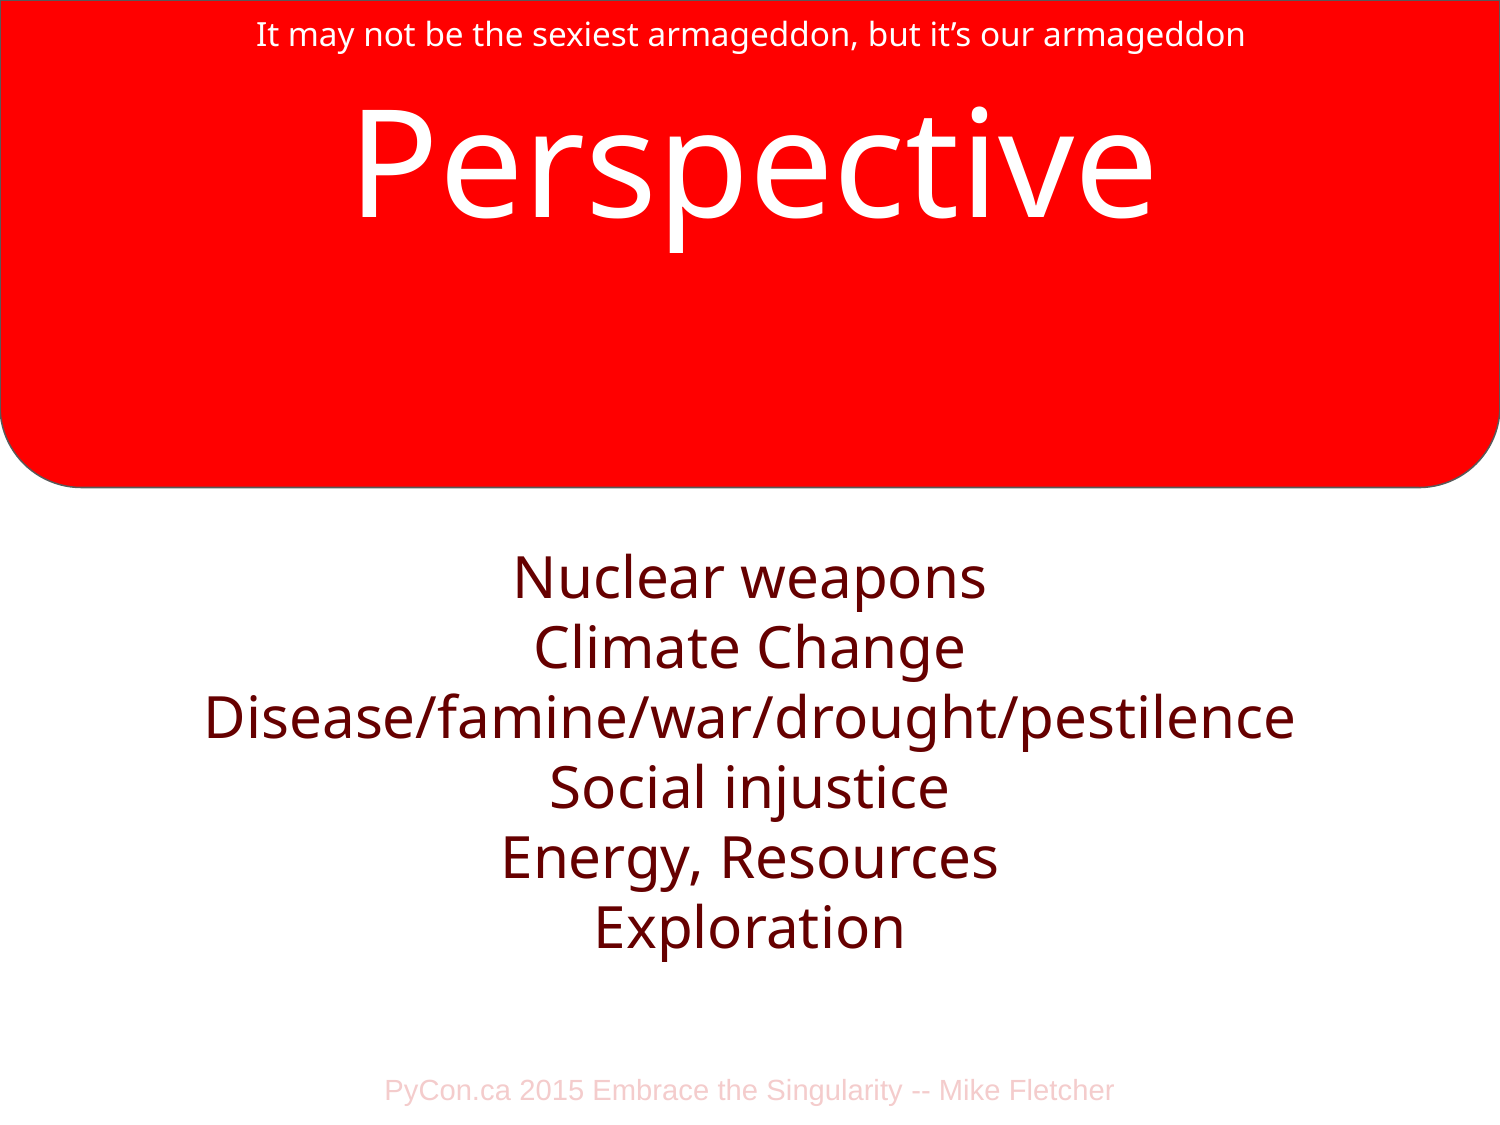

It may not be the sexiest armageddon, but it’s our armageddon
# Perspective
Nuclear weapons
Climate Change
Disease/famine/war/drought/pestilence
Social injustice
Energy, Resources
Exploration